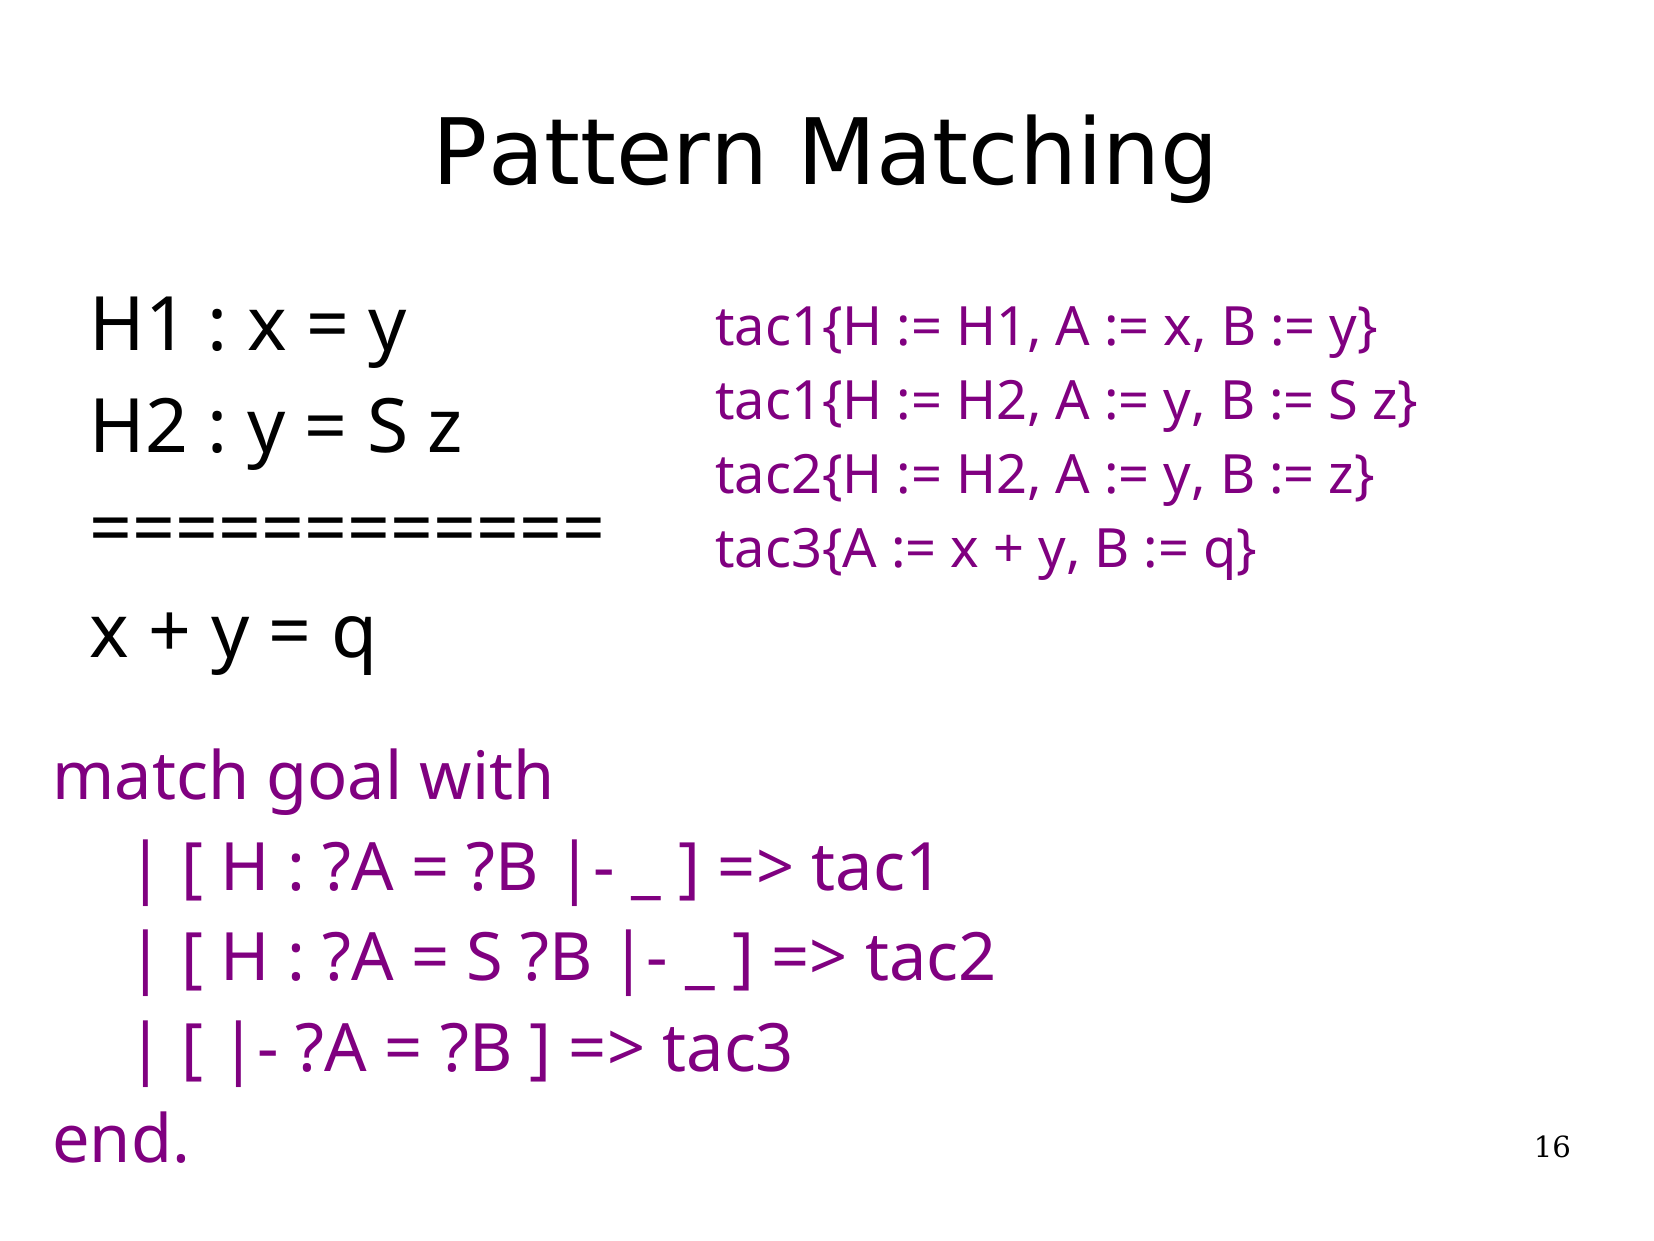

# Pattern Matching
H1 : x = y
H2 : y = S z
============
x + y = q
tac1{H := H1, A := x, B := y}
tac1{H := H2, A := y, B := S z}
tac2{H := H2, A := y, B := z}
tac3{A := x + y, B := q}
match goal with
	| [ H : ?A = ?B |- _ ] => tac1
	| [ H : ?A = S ?B |- _ ] => tac2
	| [ |- ?A = ?B ] => tac3
end.
16